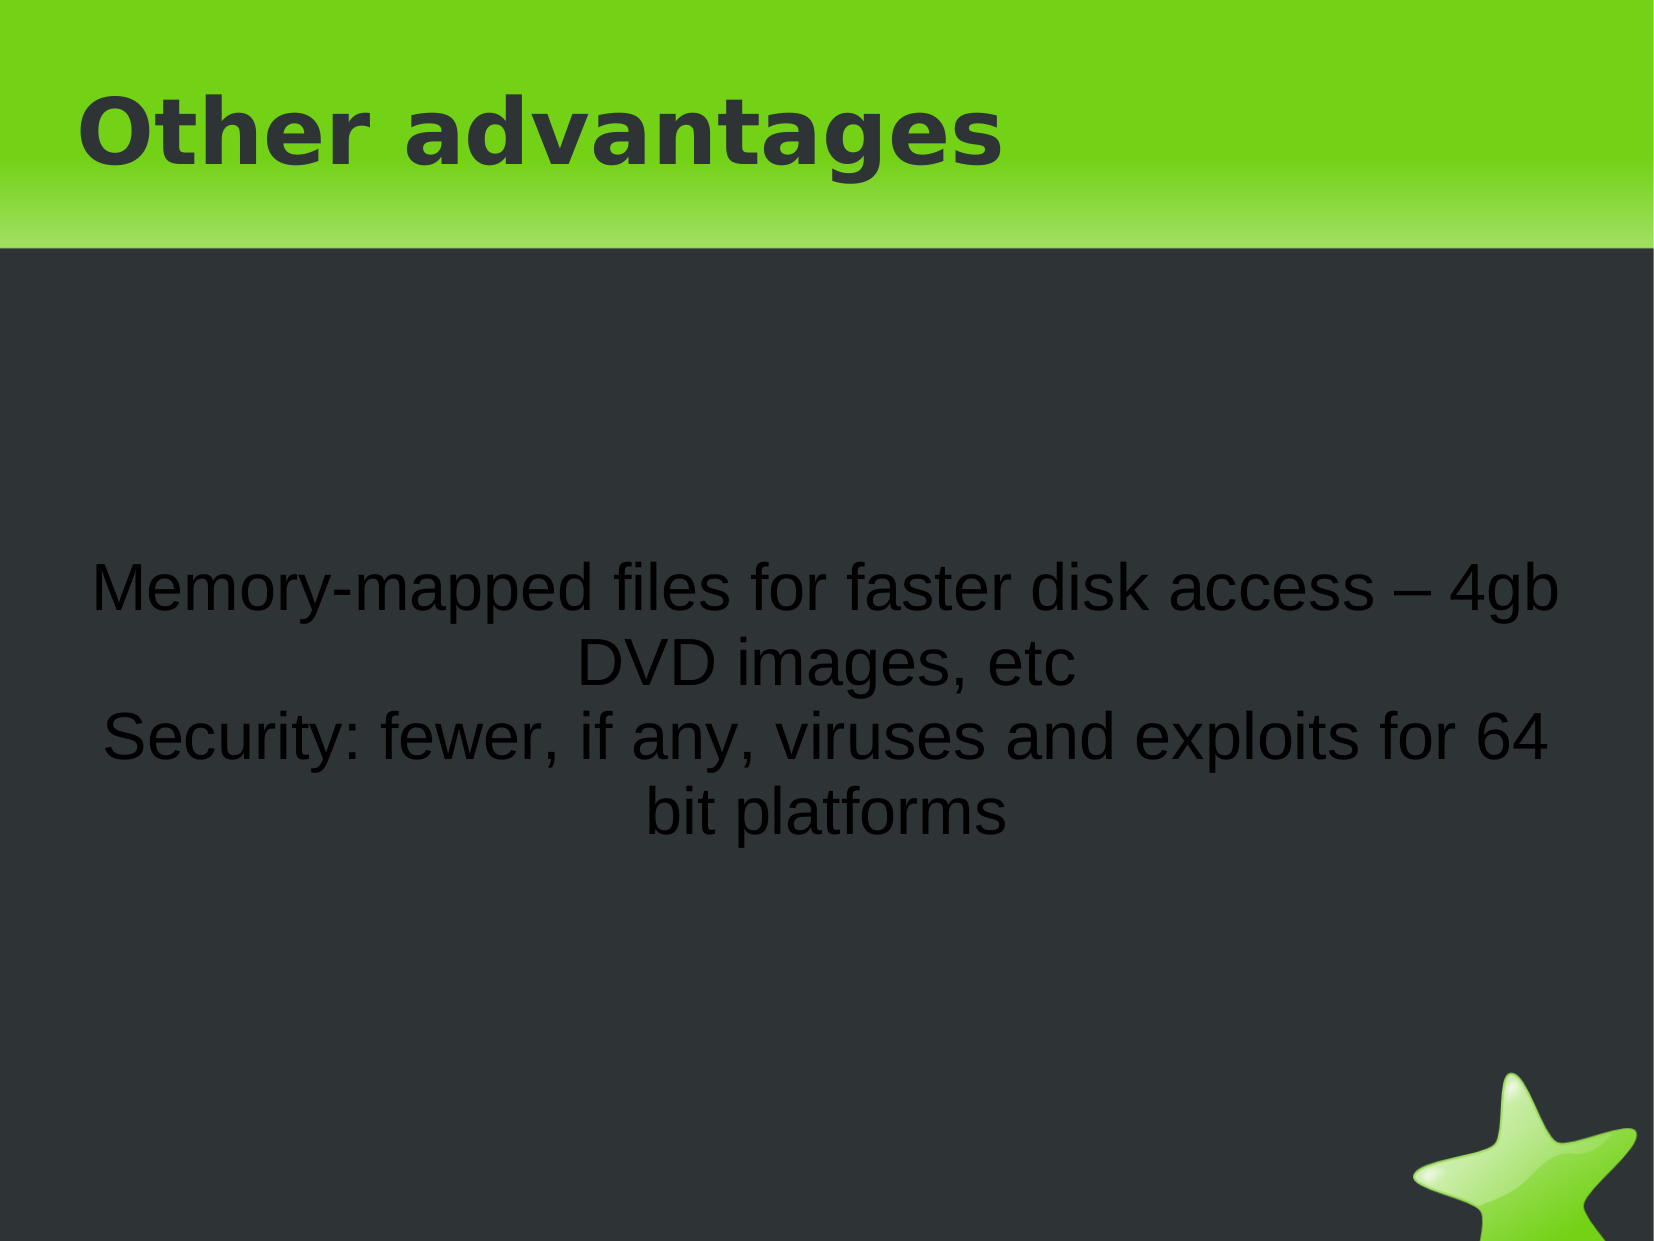

# Other advantages
Memory-mapped files for faster disk access – 4gb DVD images, etc
Security: fewer, if any, viruses and exploits for 64 bit platforms